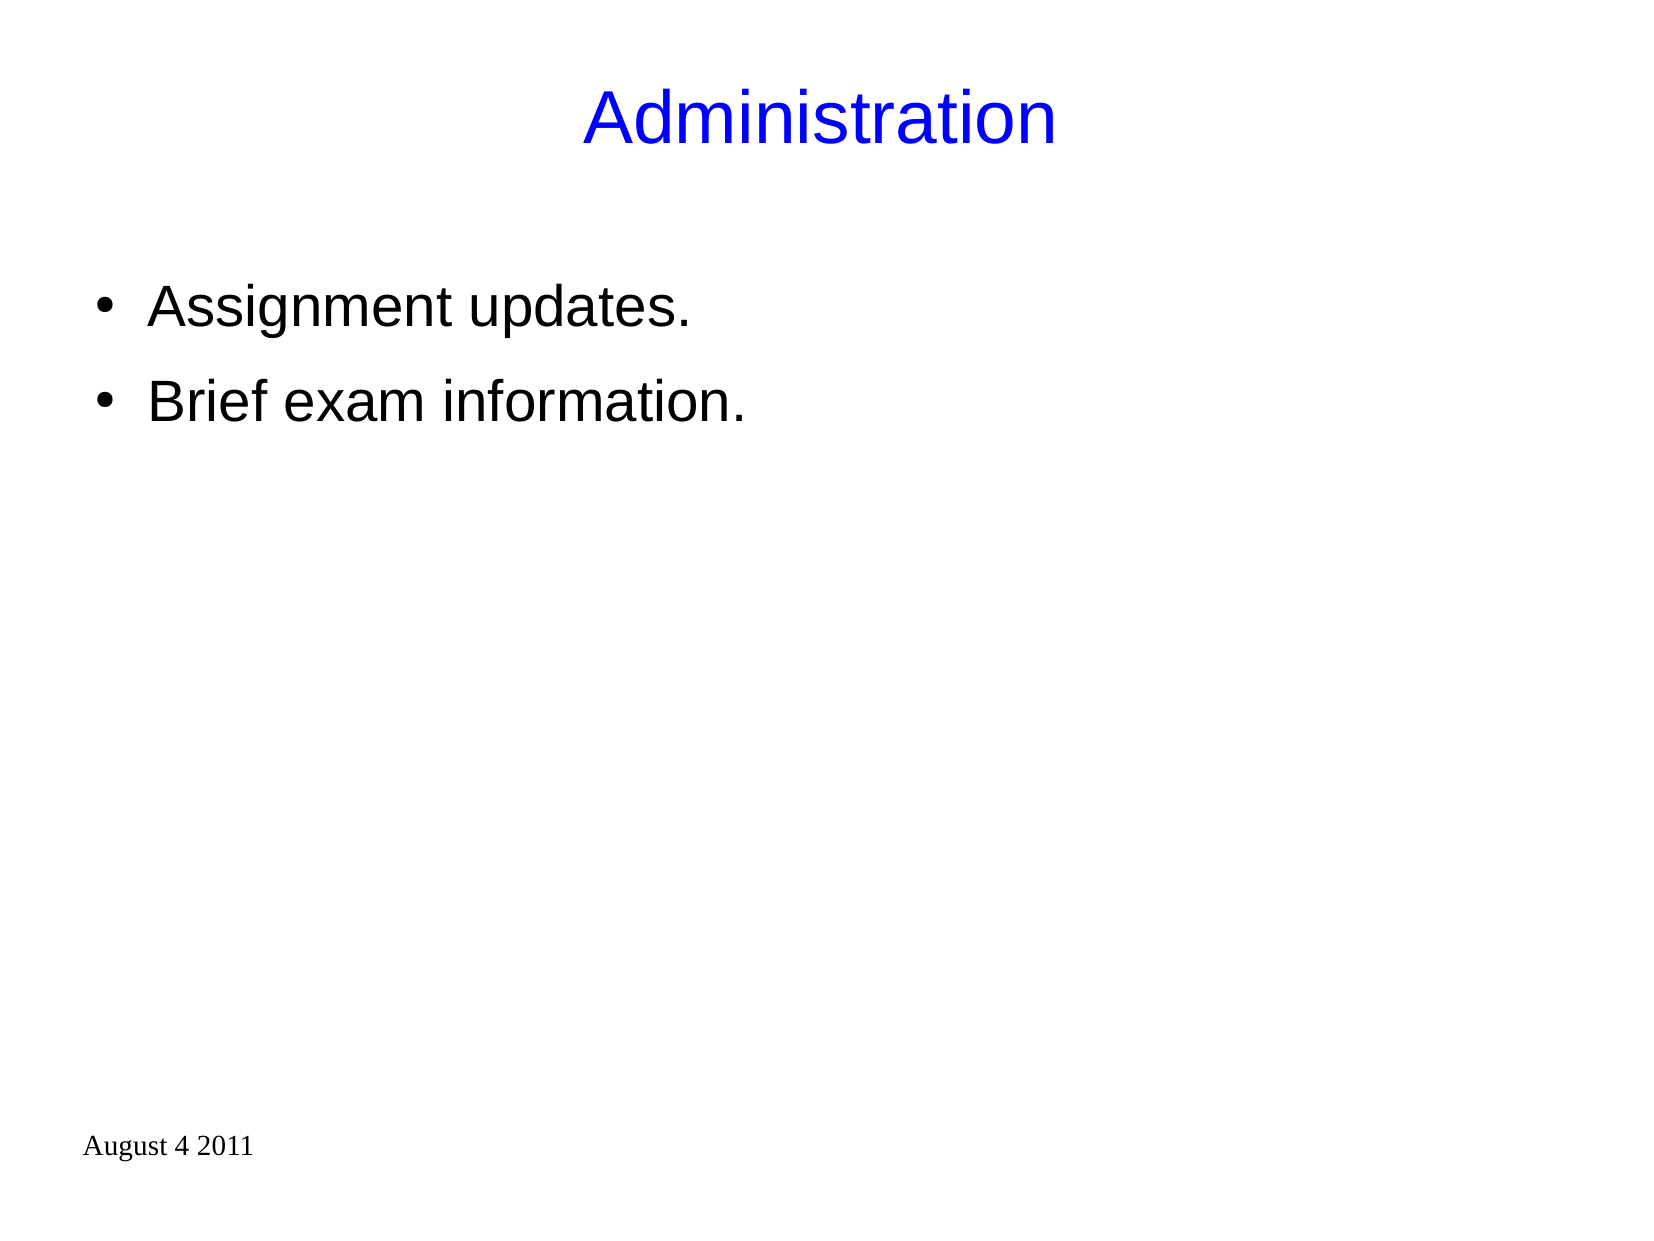

# Administration
Assignment updates.
Brief exam information.
August 4 2011